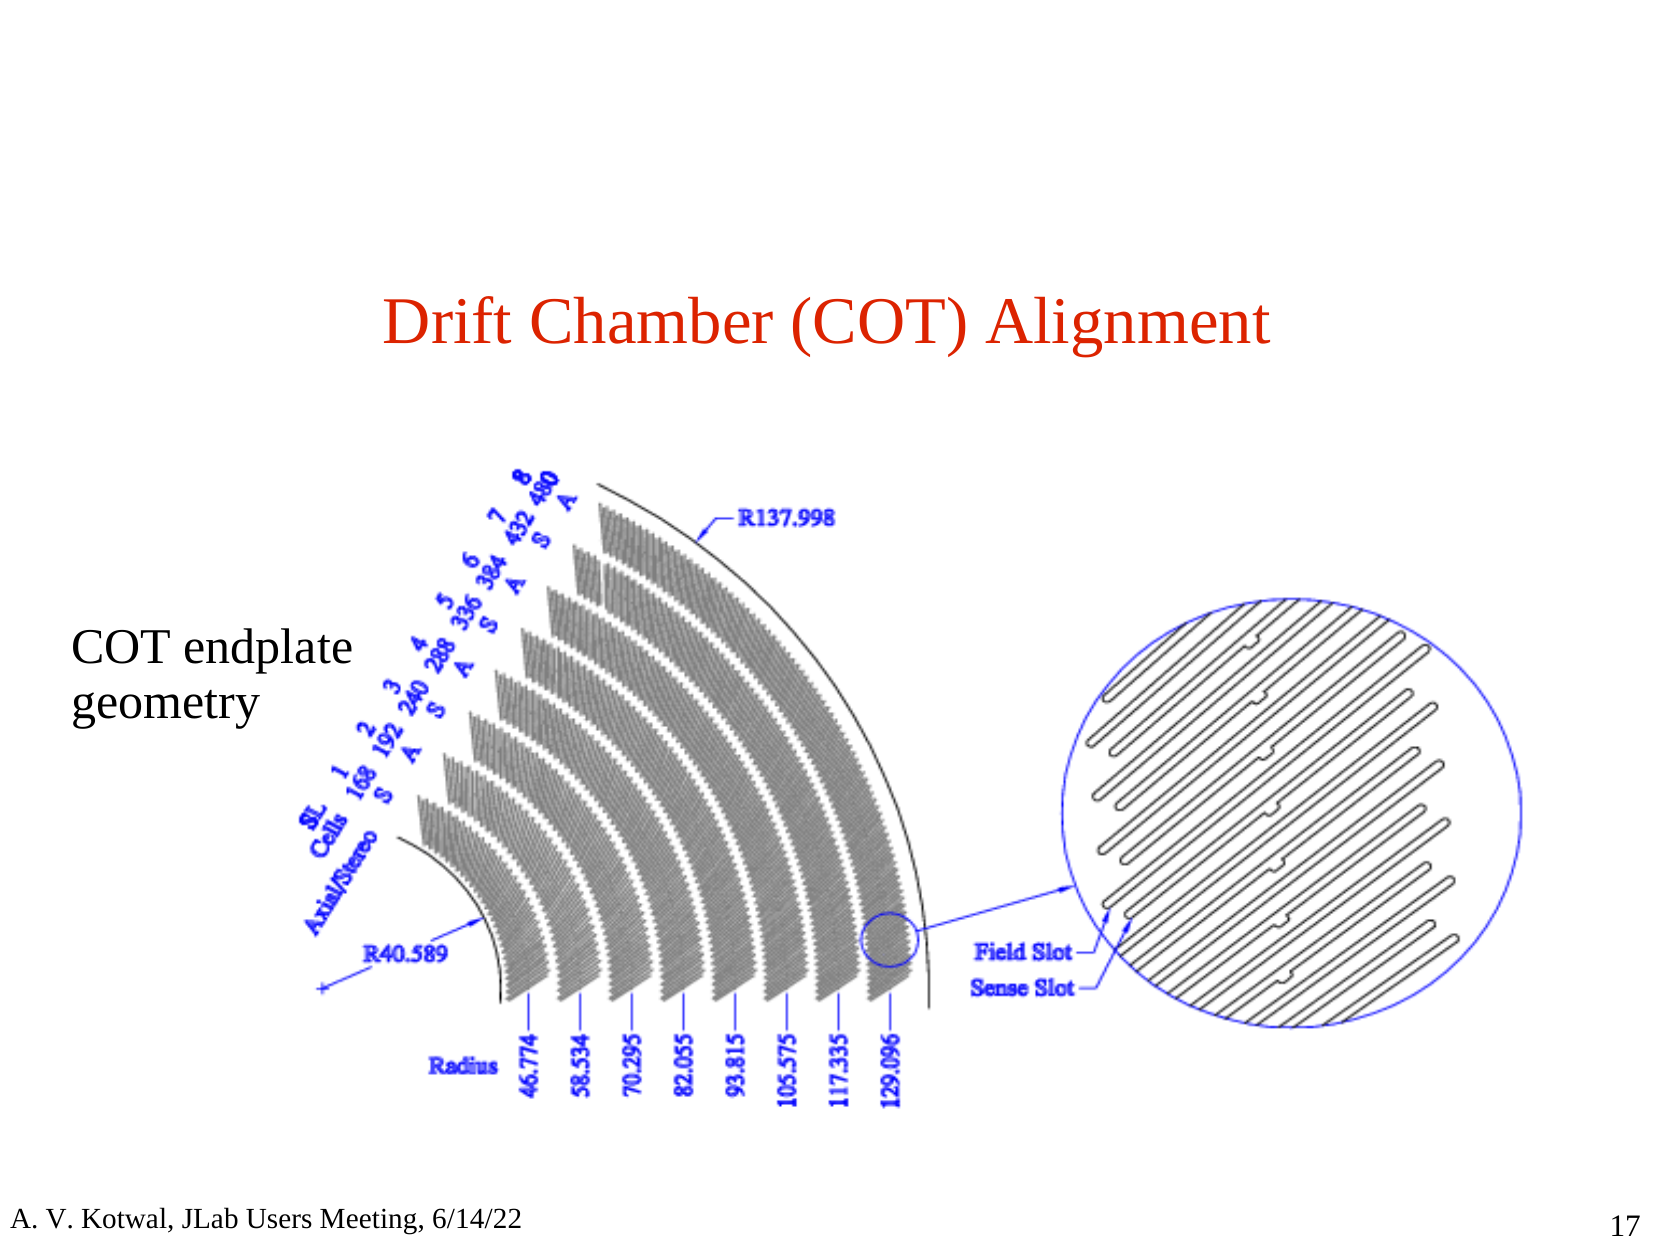

# Drift Chamber (COT) Alignment
COT endplate
geometry
A. V. Kotwal, JLab Users Meeting, 6/14/22